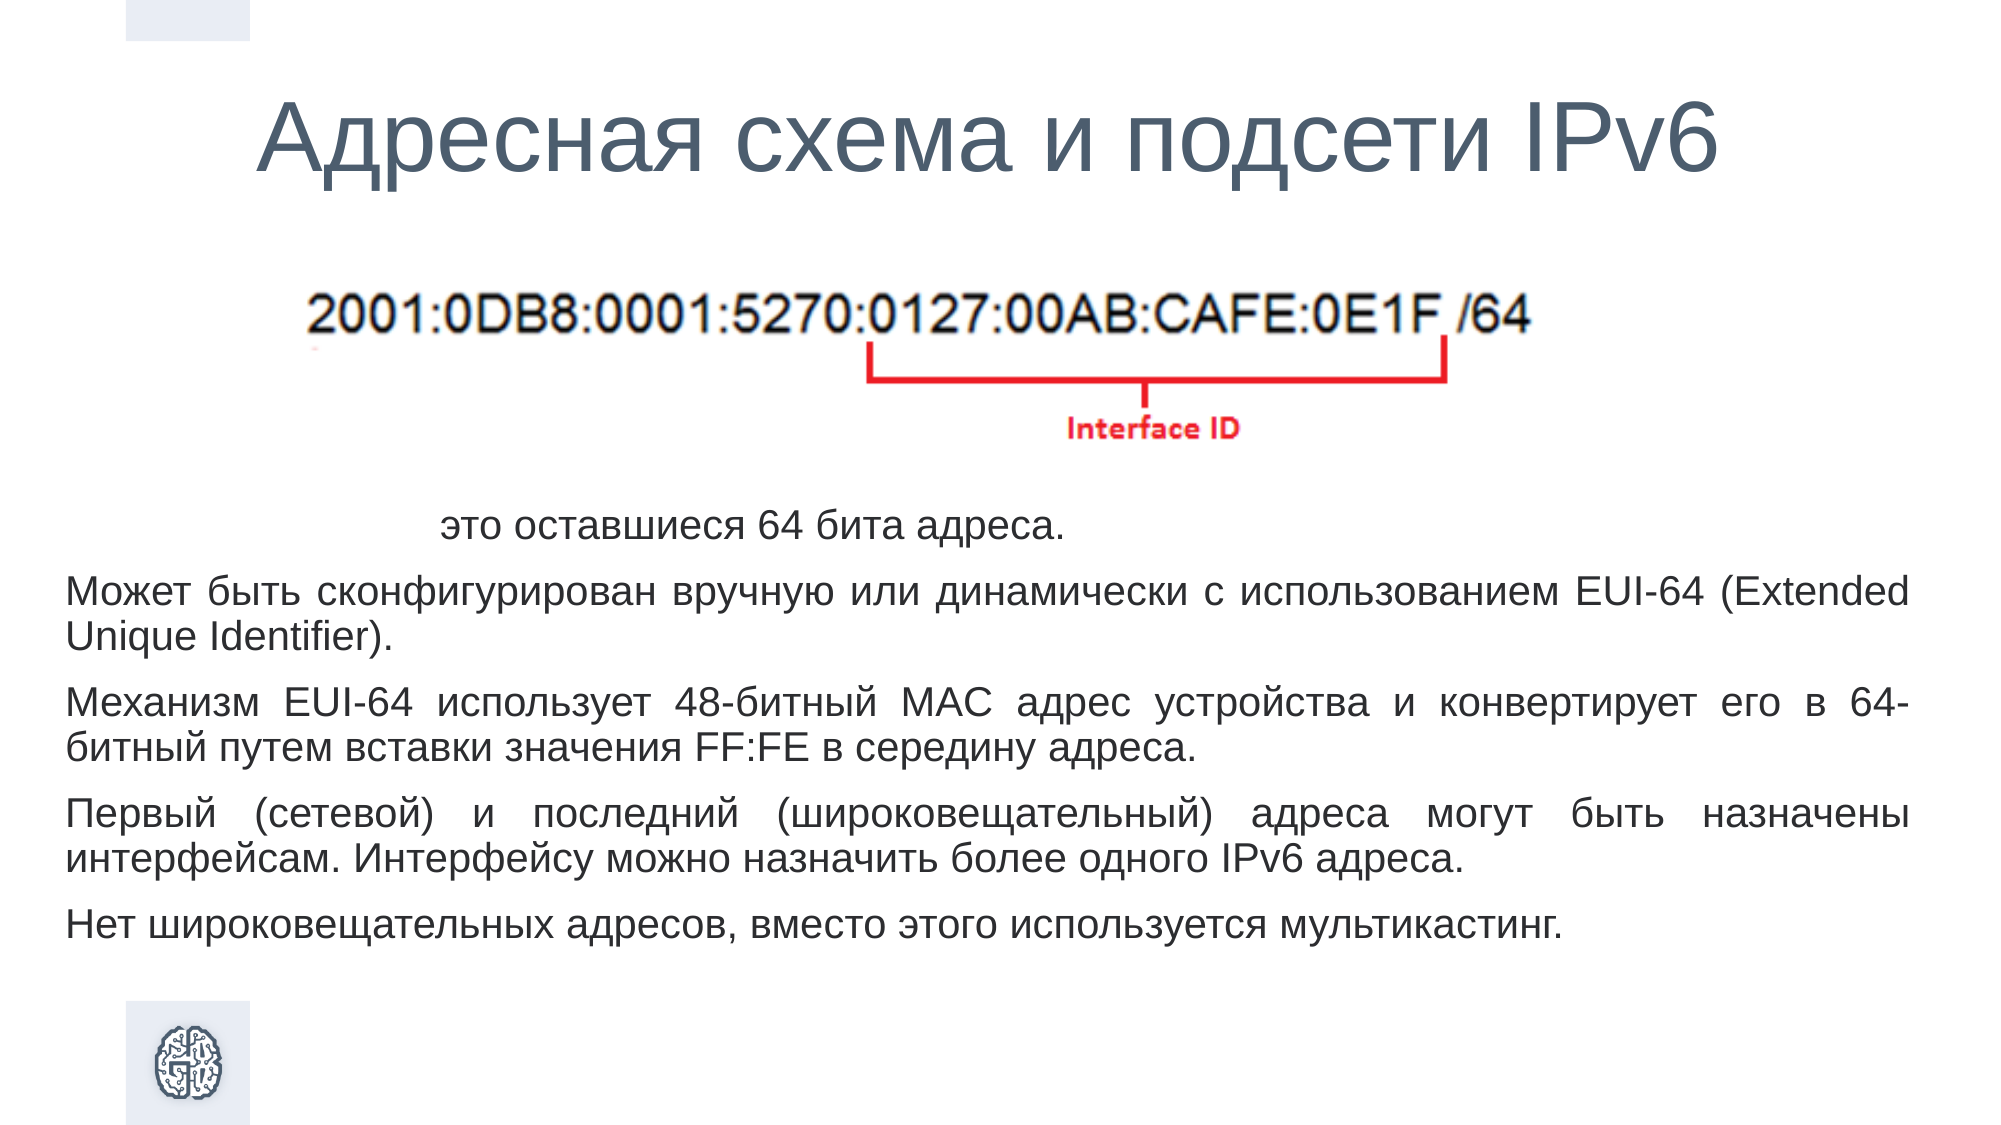

# Адресная схема и подсети IPv6
Идентификатор интерфейса
					это оставшиеся 64 бита адреса.
Может быть сконфигурирован вручную или динамически с использованием EUI-64 (Extended Unique Identifier).
Механизм EUI-64 использует 48-битный MAC адрес устройства и конвертирует его в 64-битный путем вставки значения FF:FE в середину адреса.
Первый (сетевой) и последний (широковещательный) адреса могут быть назначены интерфейсам. Интерфейсу можно назначить более одного IPv6 адреса.
Нет широковещательных адресов, вместо этого используется мультикастинг.